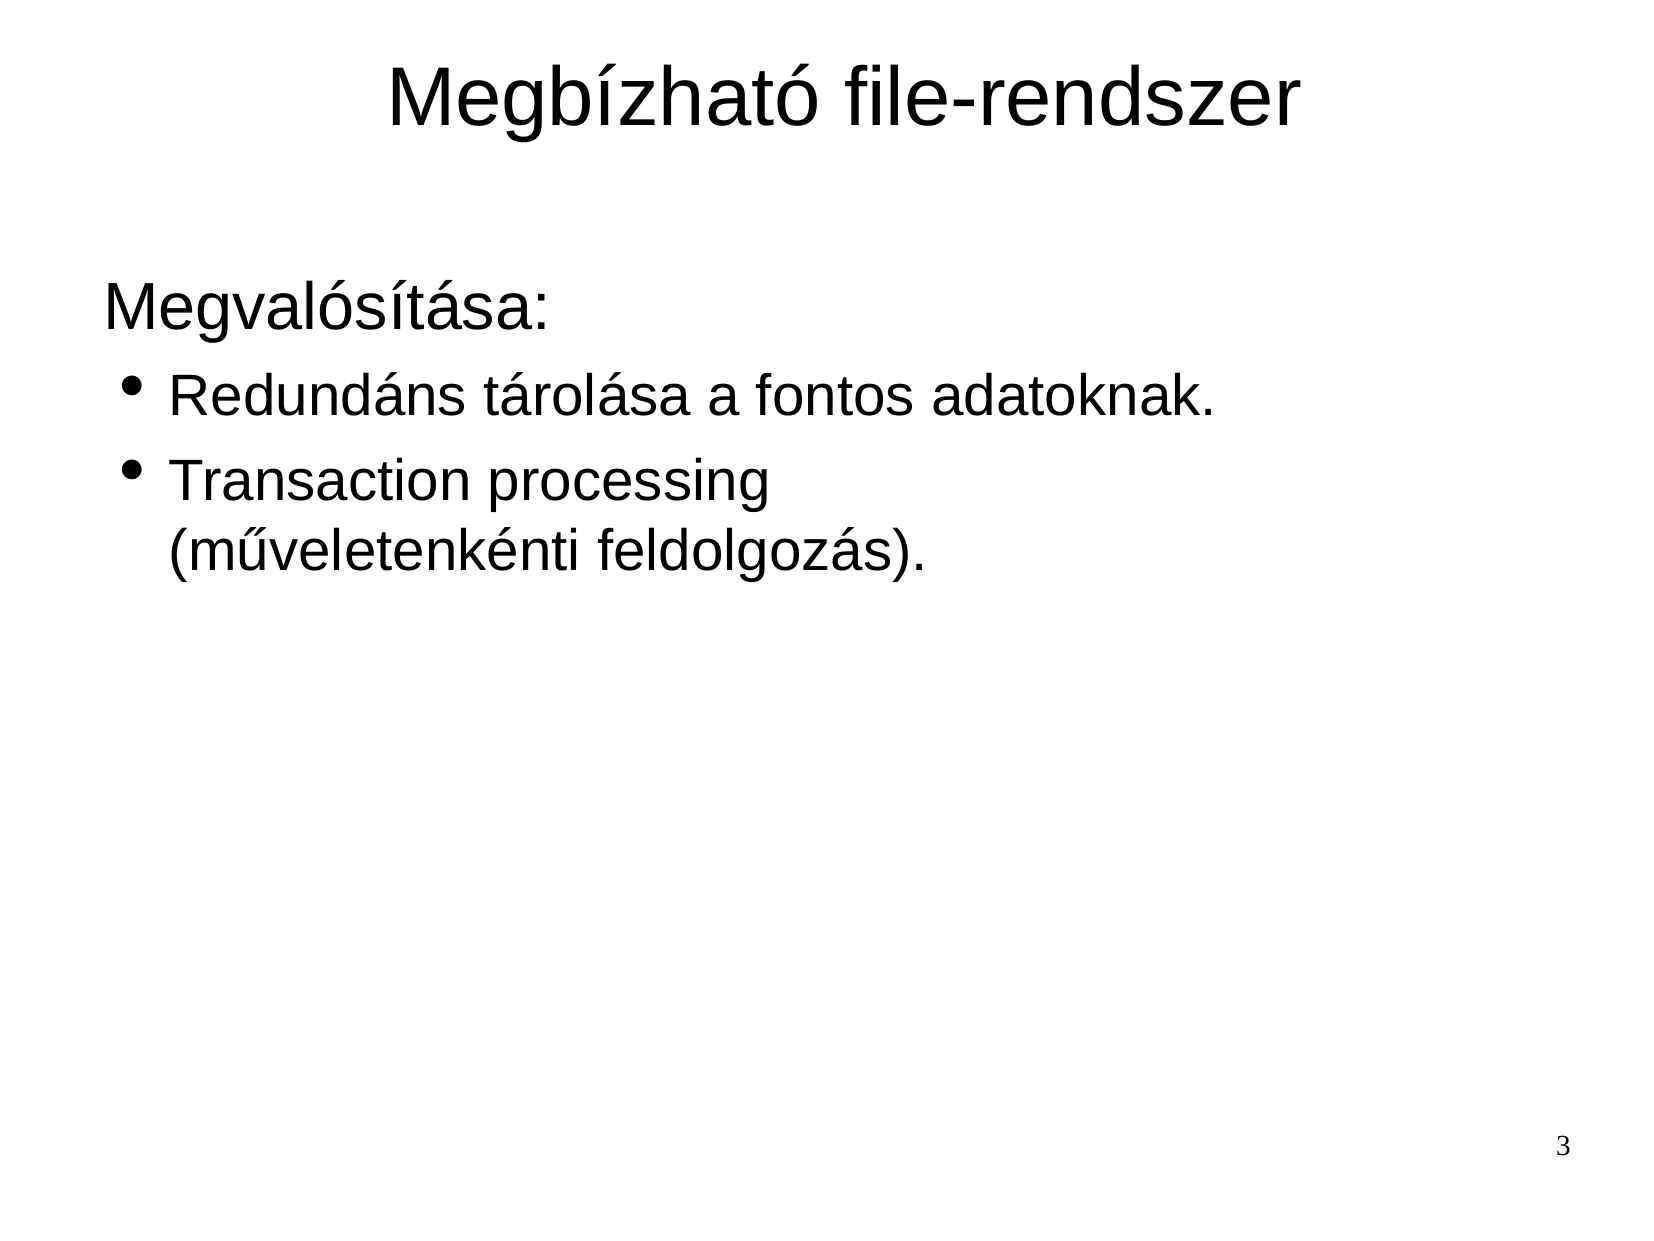

# Megbízható file-rendszer
Megvalósítása:
Redundáns tárolása a fontos adatoknak.
Transaction processing
(műveletenkénti feldolgozás).
3